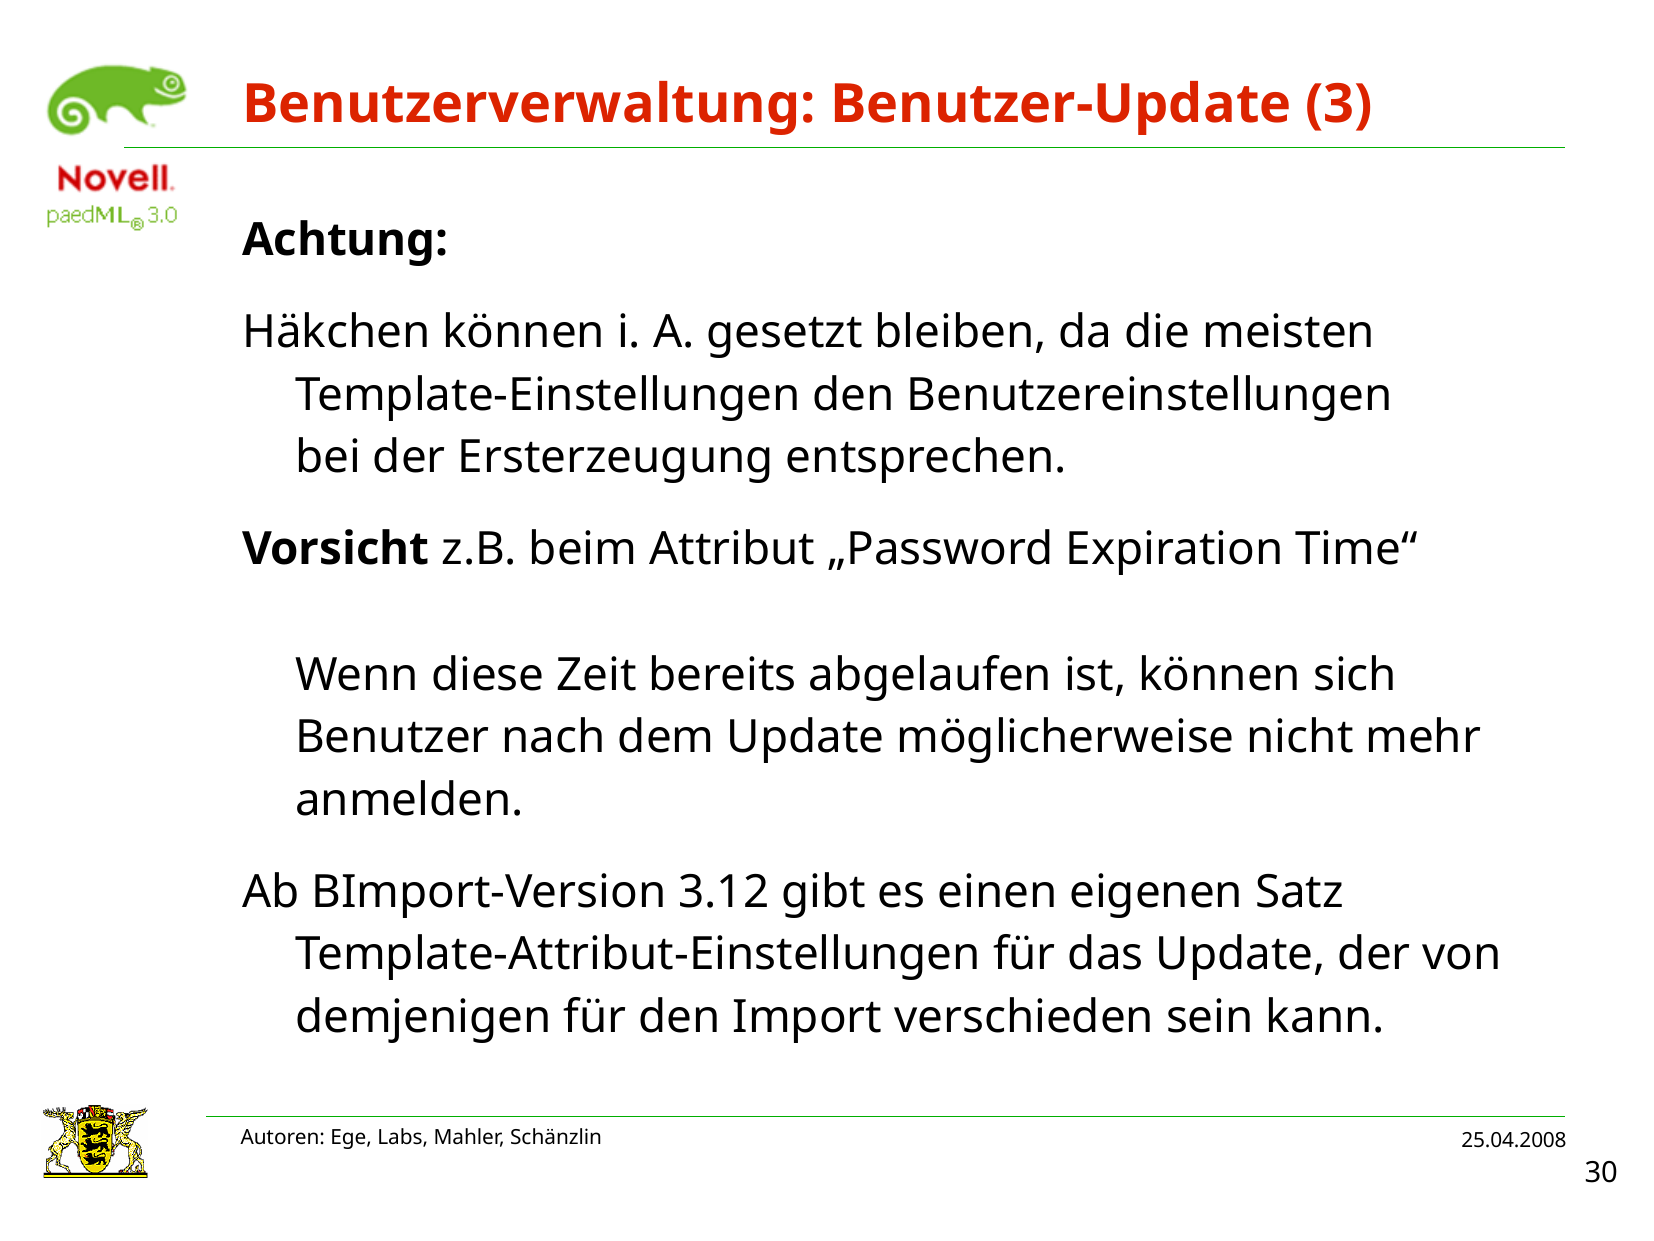

# Benutzerverwaltung: Benutzer-Update (3)
Achtung:
Häkchen können i. A. gesetzt bleiben, da die meisten Template-Einstellungen den Benutzereinstellungen
bei der Ersterzeugung entsprechen.
Vorsicht z.B. beim Attribut „Password Expiration Time“
Wenn diese Zeit bereits abgelaufen ist, können sich Benutzer nach dem Update möglicherweise nicht mehr anmelden.
Ab BImport-Version 3.12 gibt es einen eigenen Satz Template-Attribut-Einstellungen für das Update, der von demjenigen für den Import verschieden sein kann.
Autoren: Ege, Labs, Mahler, Schänzlin
25.04.2008
30